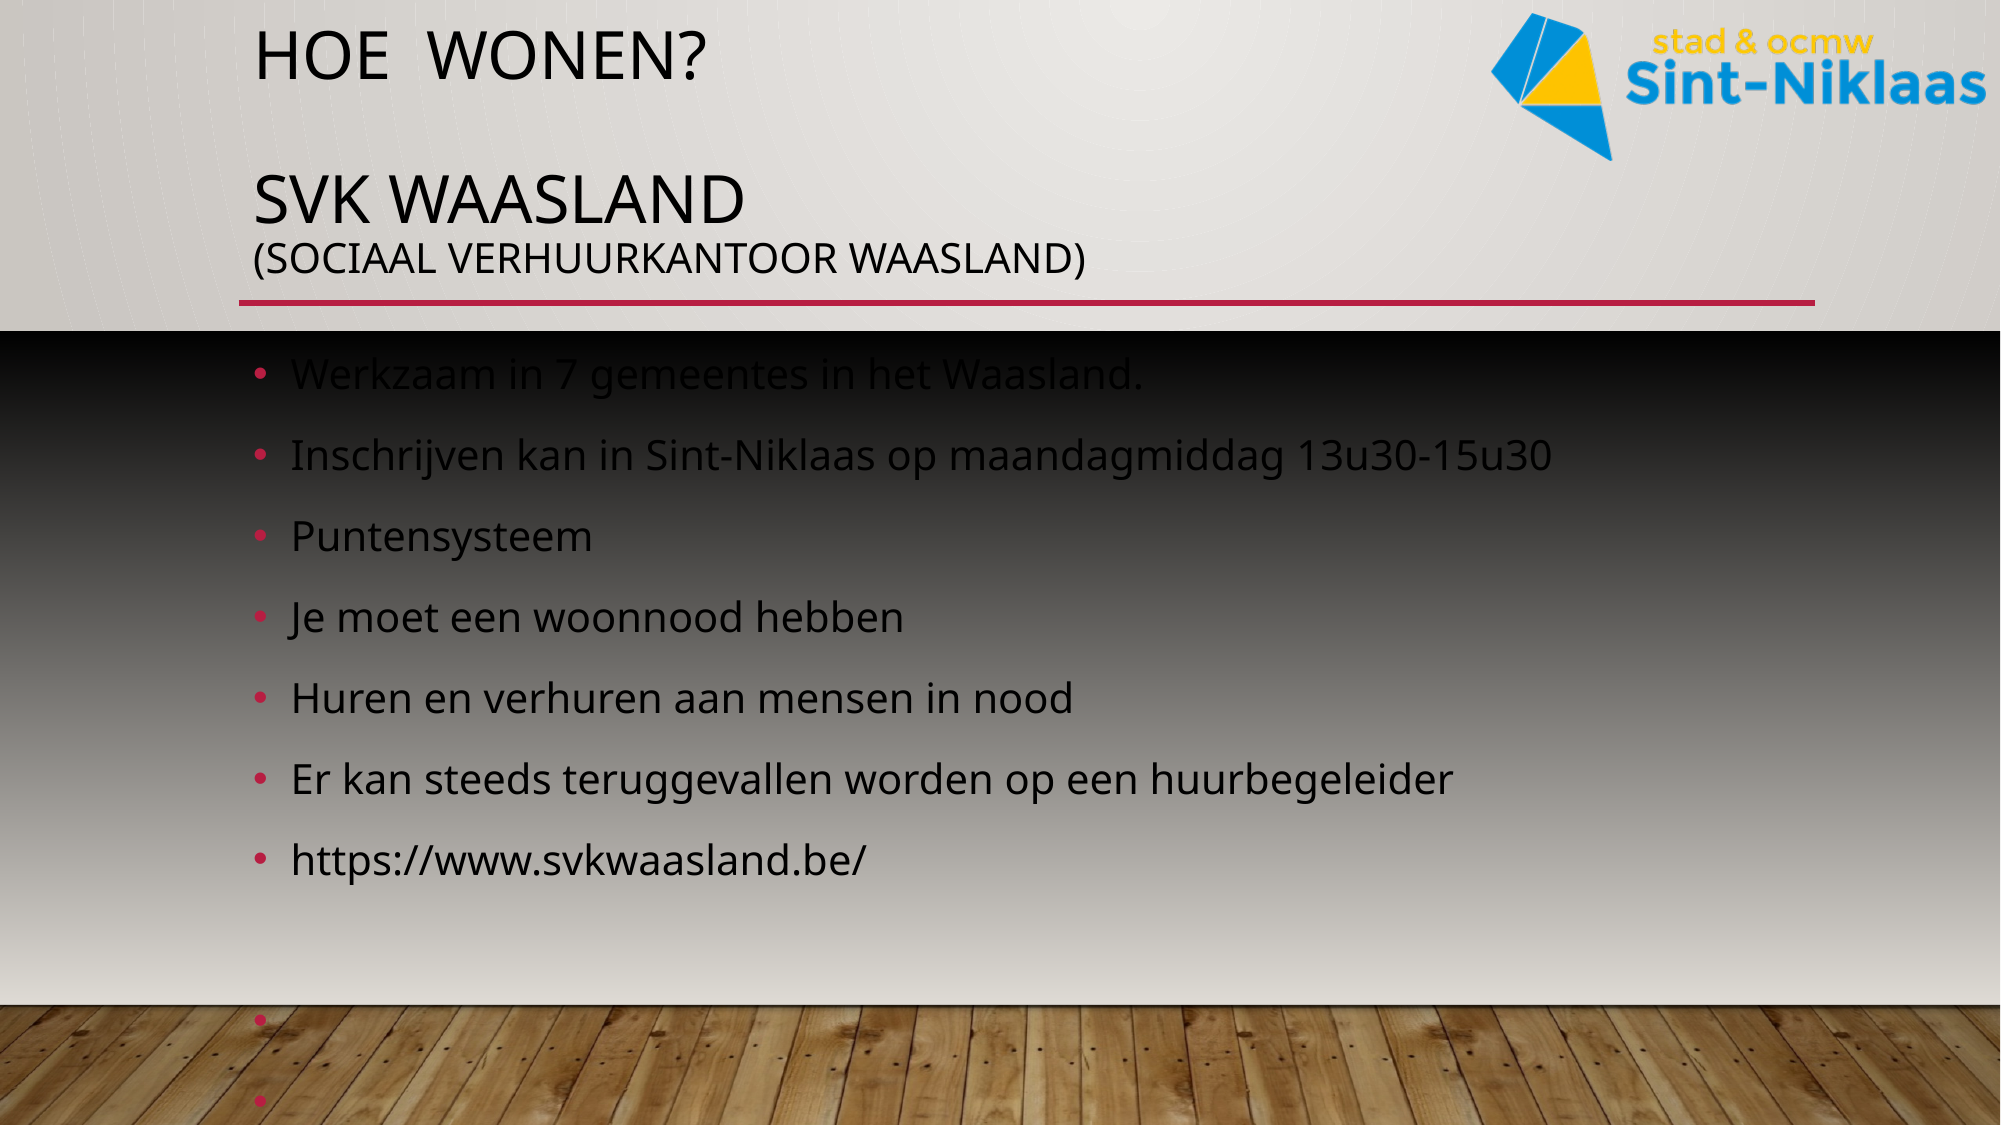

# Hoe wonen? SVK Waasland (sociaal verhuurkantoor Waasland)
Werkzaam in 7 gemeentes in het Waasland.
Inschrijven kan in Sint-Niklaas op maandagmiddag 13u30-15u30
Puntensysteem
Je moet een woonnood hebben
Huren en verhuren aan mensen in nood
Er kan steeds teruggevallen worden op een huurbegeleider
https://www.svkwaasland.be/